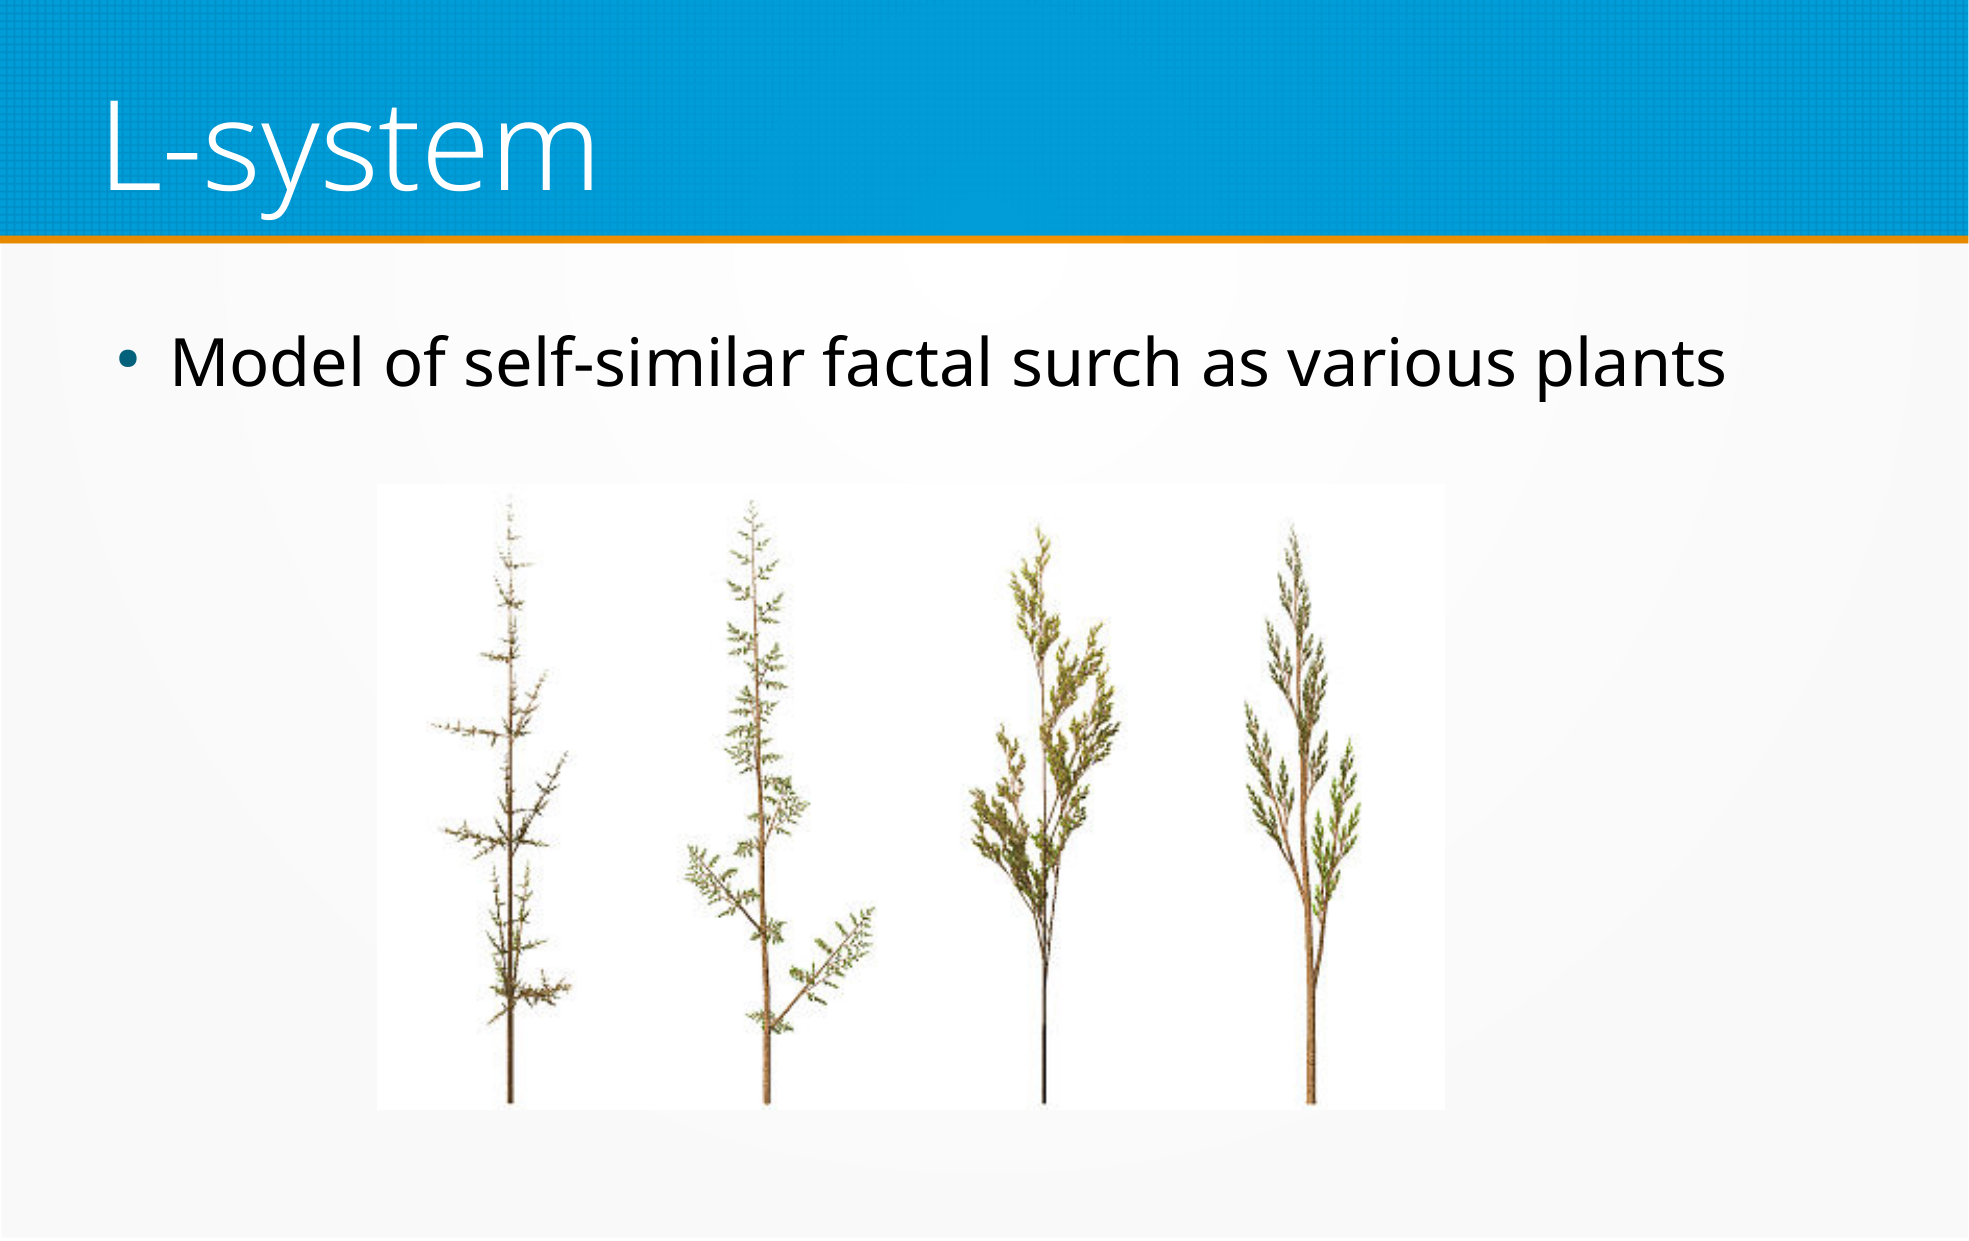

# L-system
Model of self-similar factal surch as various plants